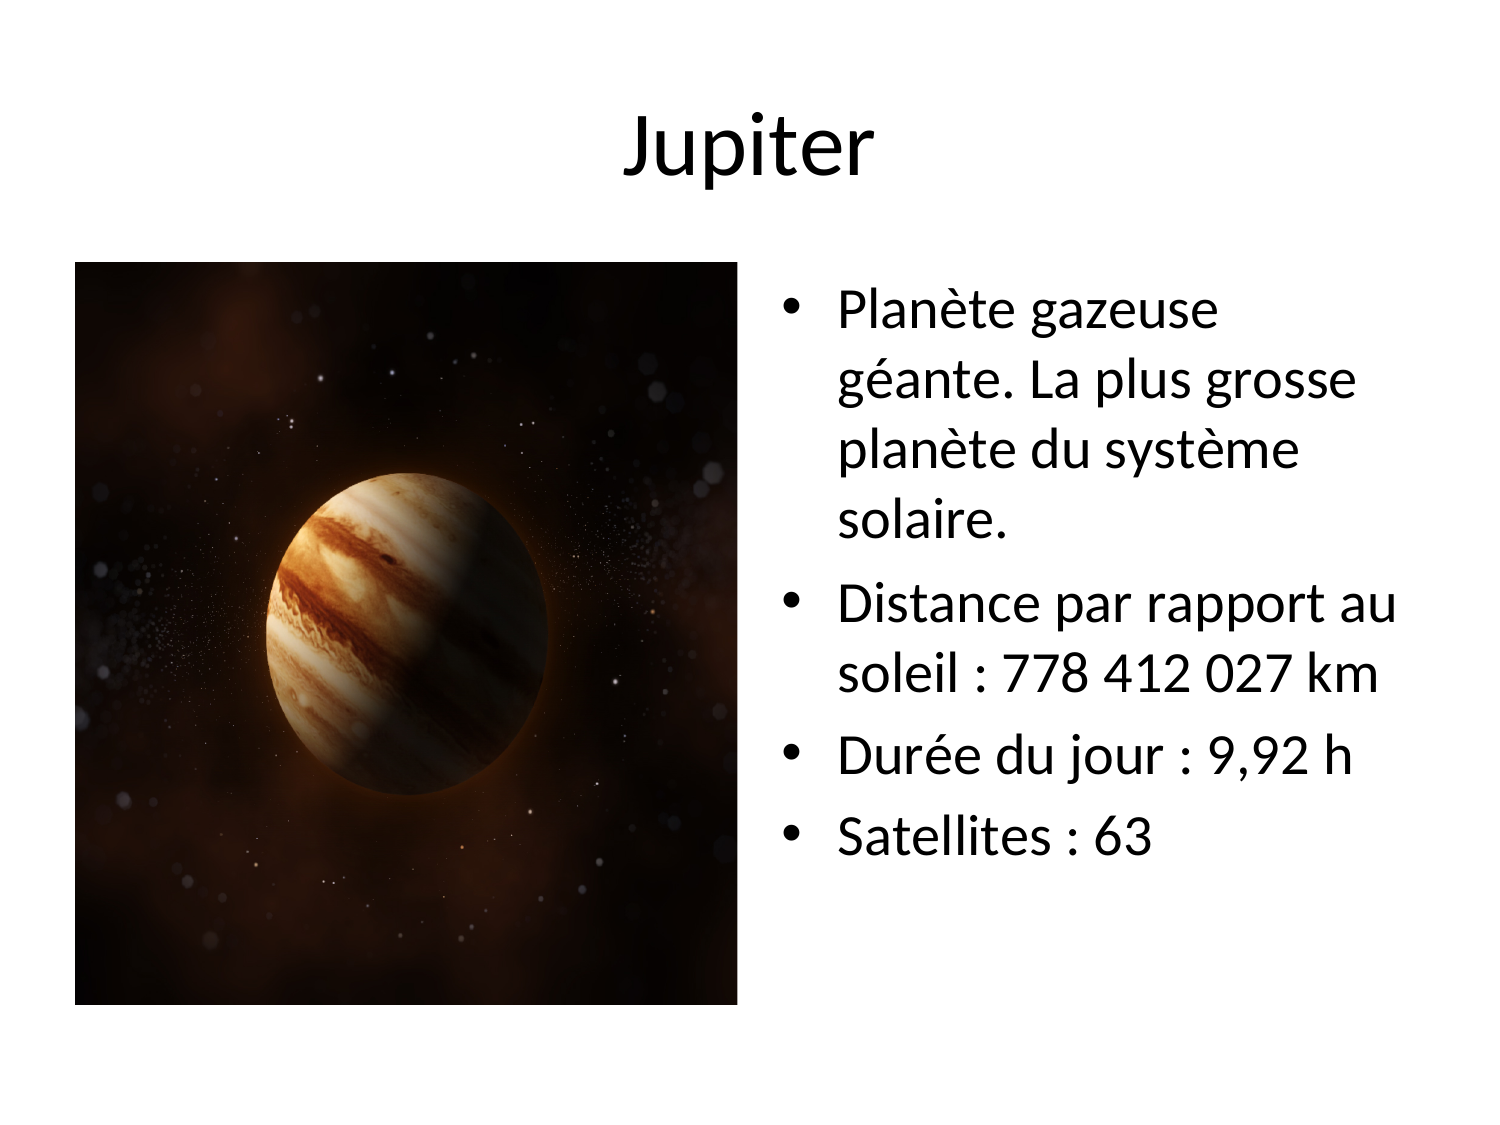

# Jupiter
Planète gazeuse géante. La plus grosse planète du système solaire.
Distance par rapport au soleil : 778 412 027 km
Durée du jour : 9,92 h
Satellites : 63